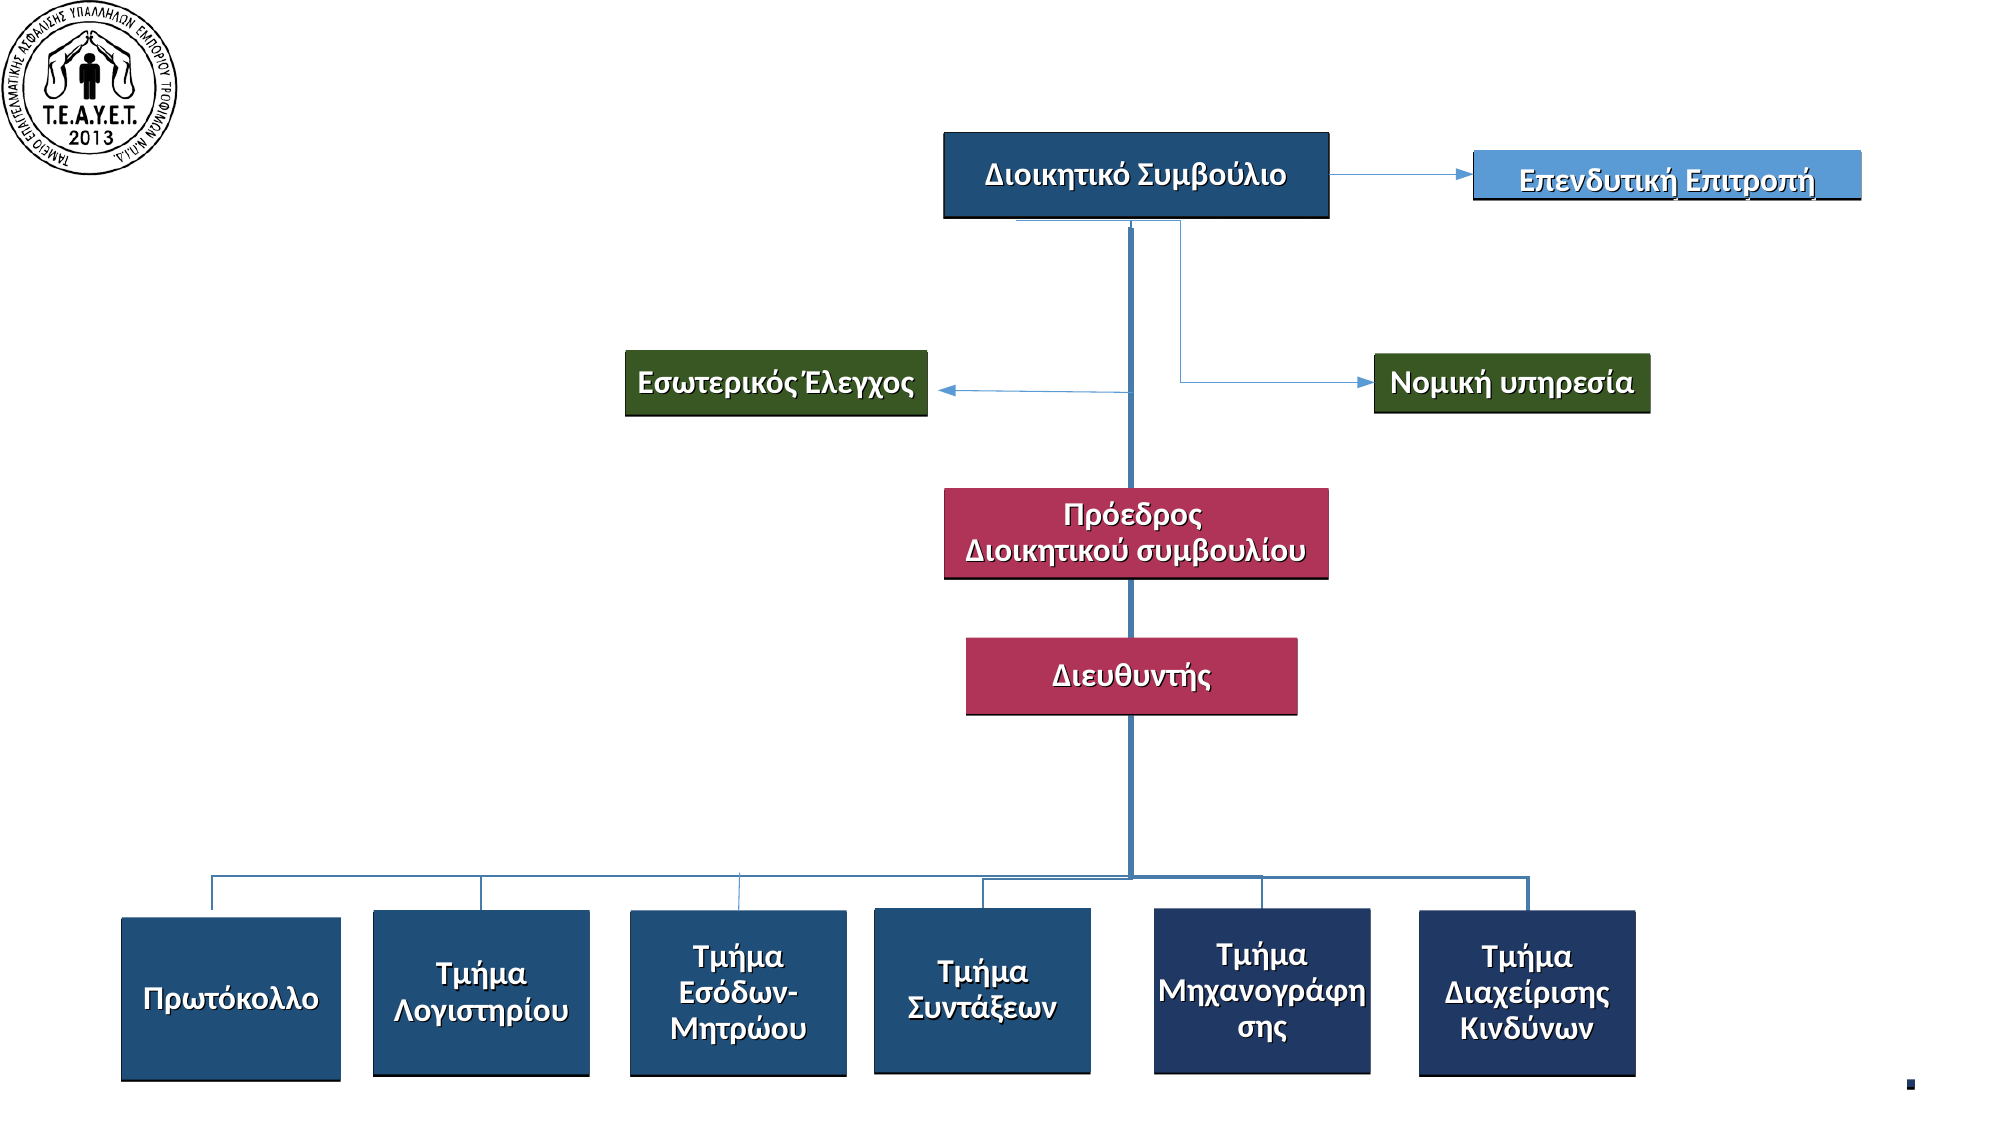

Διοικητικό Συμβούλιο
Εσωτερικός Έλεγχος
Νομική υπηρεσία
Πρόεδρος
Διοικητικού συμβουλίου
Διευθυντής
Τμήμα Συντάξεων
Τμήμα Μηχανογράφησης
Τμήμα Λογιστηρίου
Τμήμα Εσόδων-Μητρώου
Τμήμα Διαχείρισης Κινδύνων
Επενδυτική Επιτροπή
Πρωτόκολλο